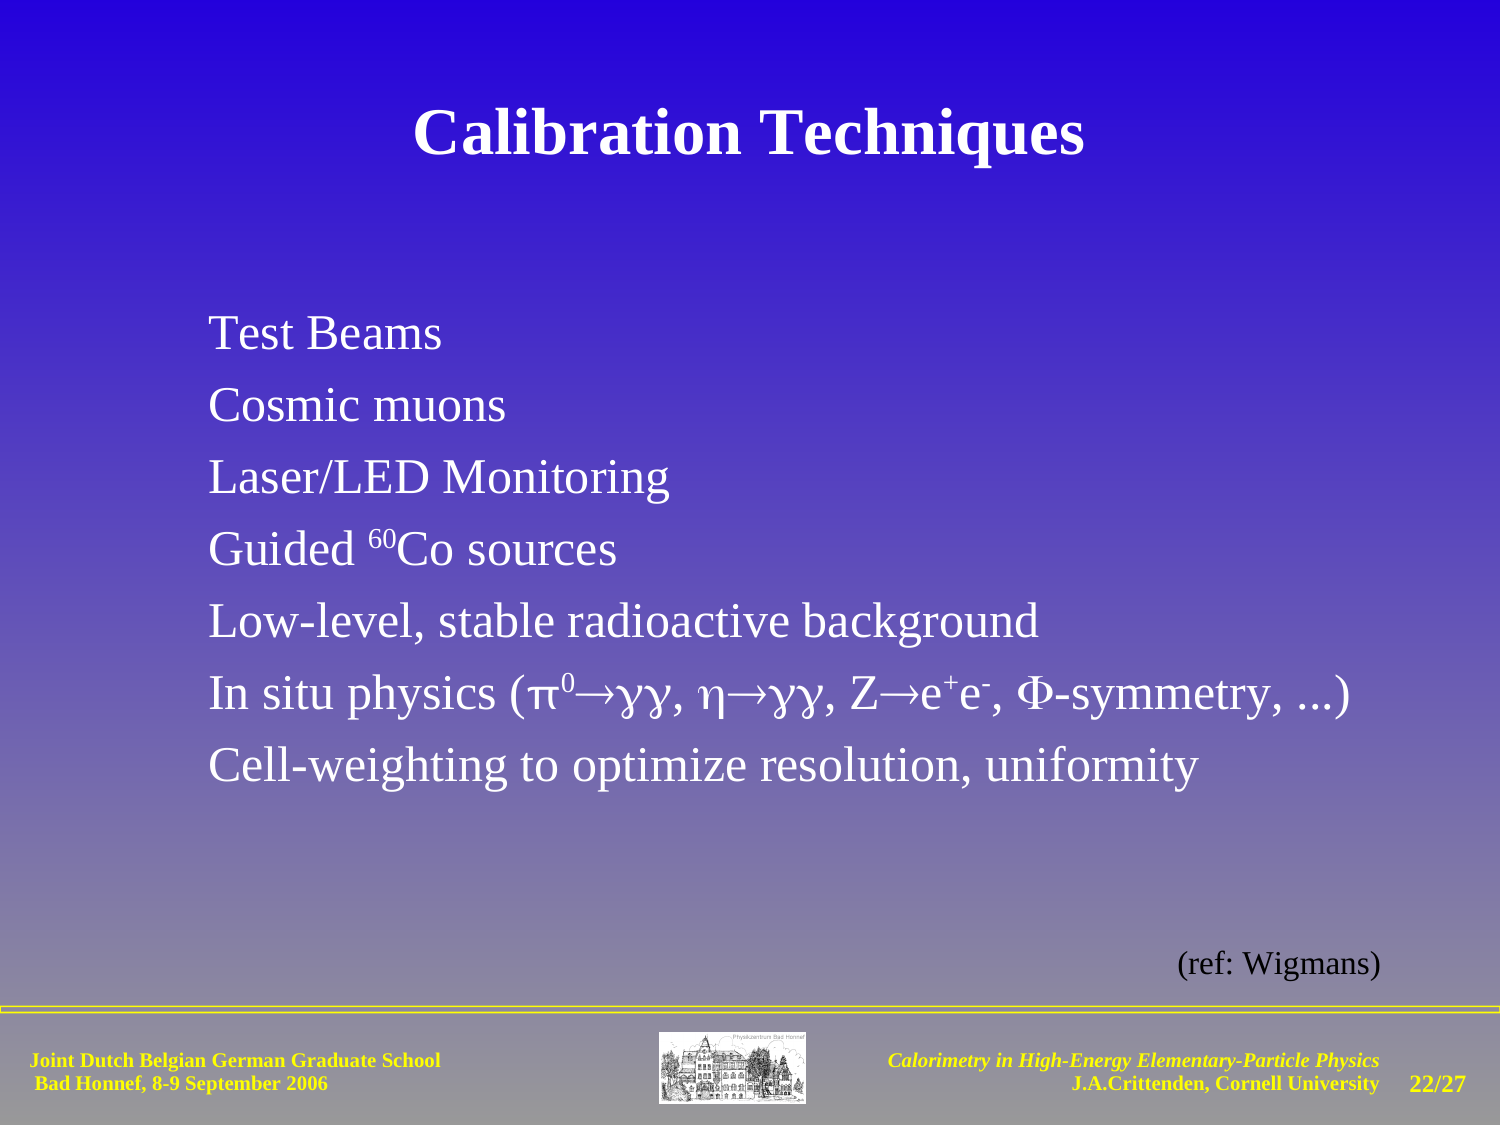

# Calibration Techniques
 Test Beams
 Cosmic muons
 Laser/LED Monitoring
 Guided 60Co sources
 Low-level, stable radioactive background
 In situ physics (0, , Ze+e-, -symmetry, ...)
 Cell-weighting to optimize resolution, uniformity
(ref: Wigmans)